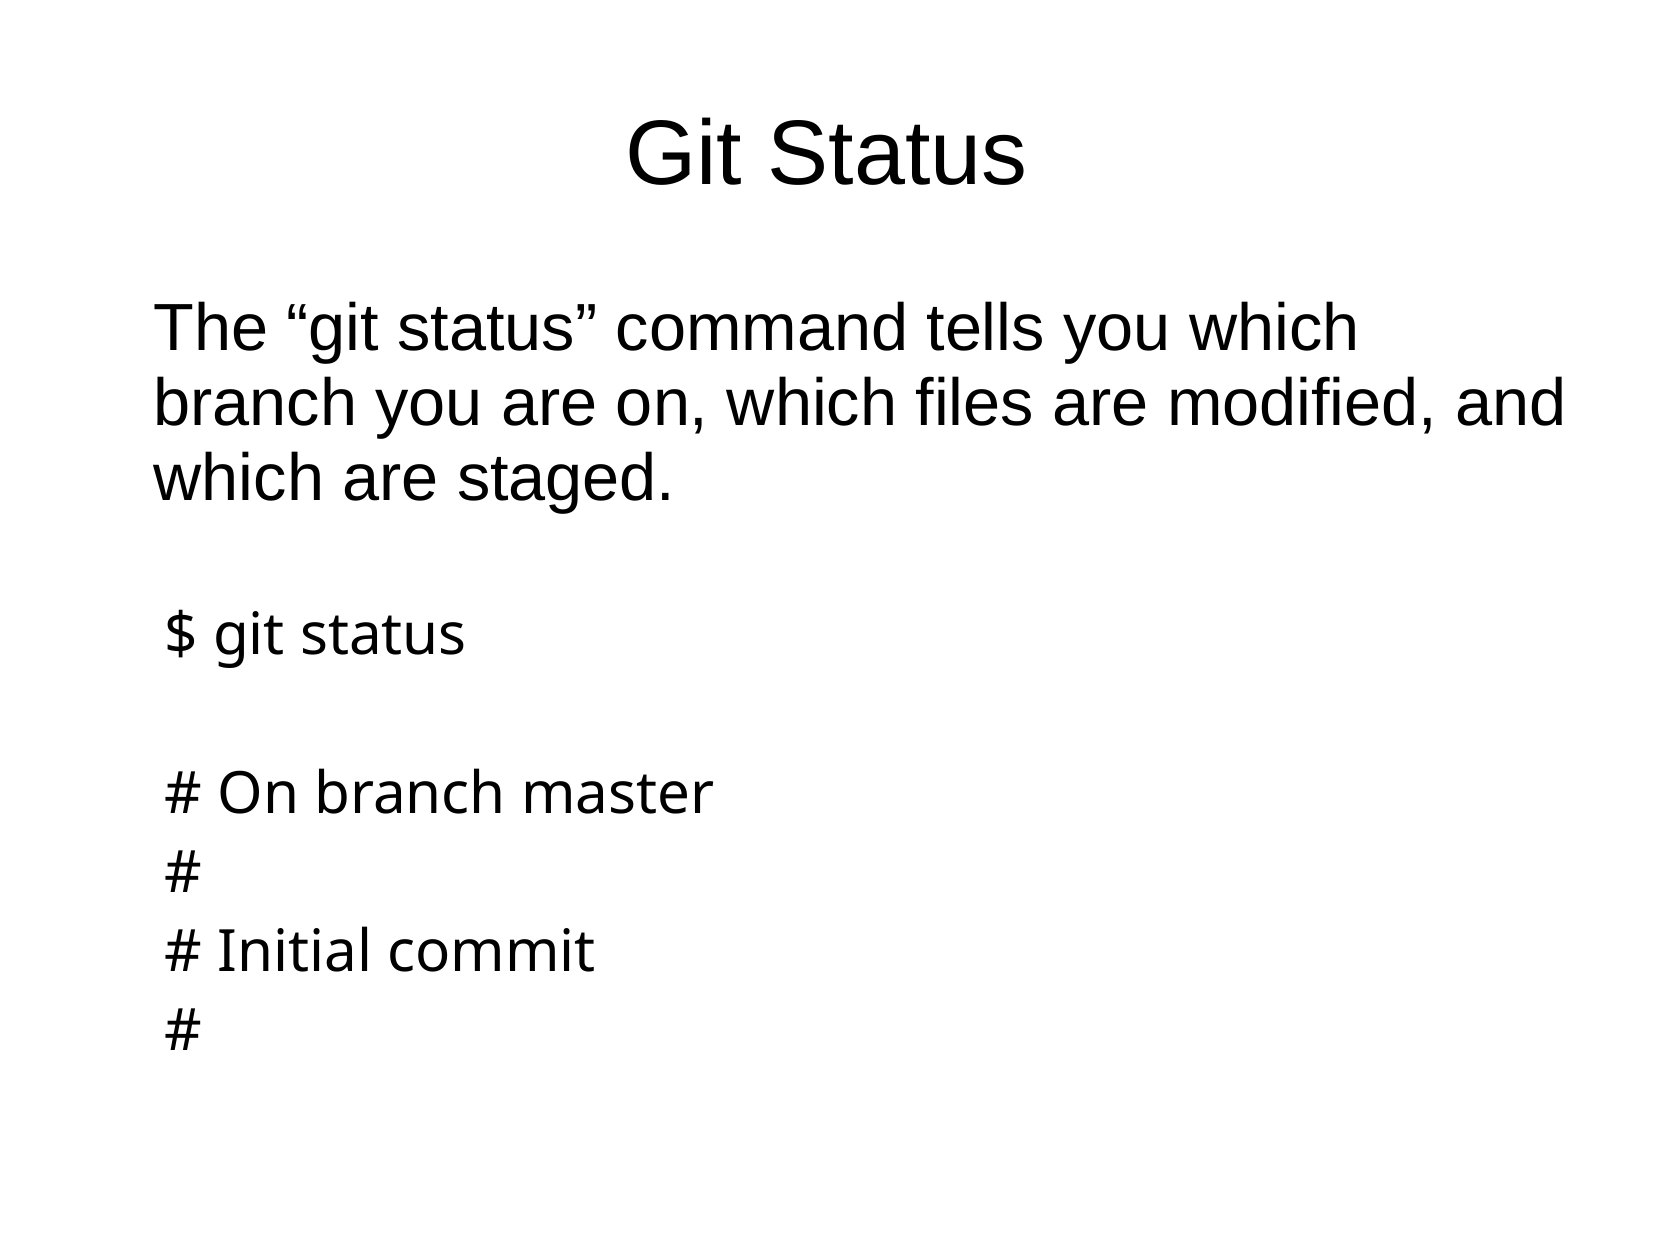

# Git Status
The “git status” command tells you which branch you are on, which files are modified, and which are staged.
$ git status
# On branch master
#
# Initial commit
#